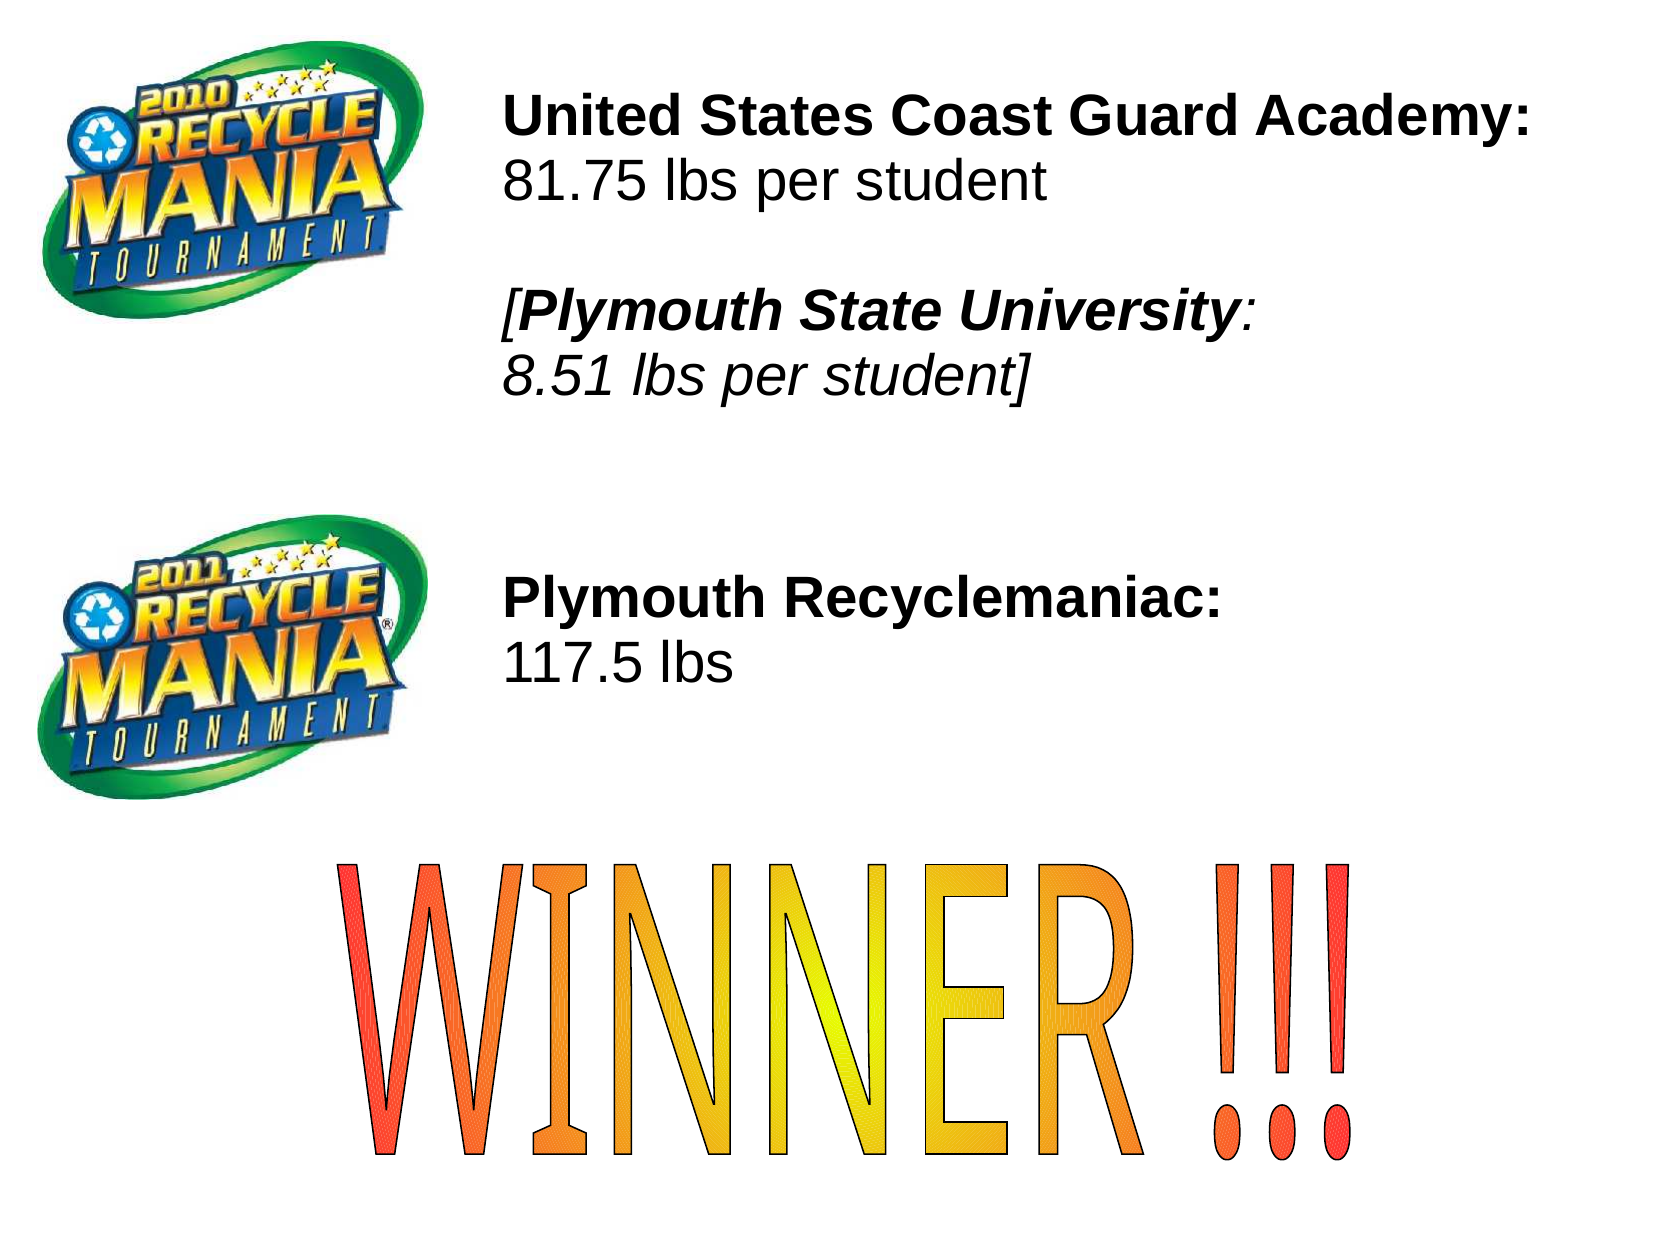

United States Coast Guard Academy: 81.75 lbs per student
[Plymouth State University:
8.51 lbs per student]
Plymouth Recyclemaniac:
117.5 lbs
WINNER !!!